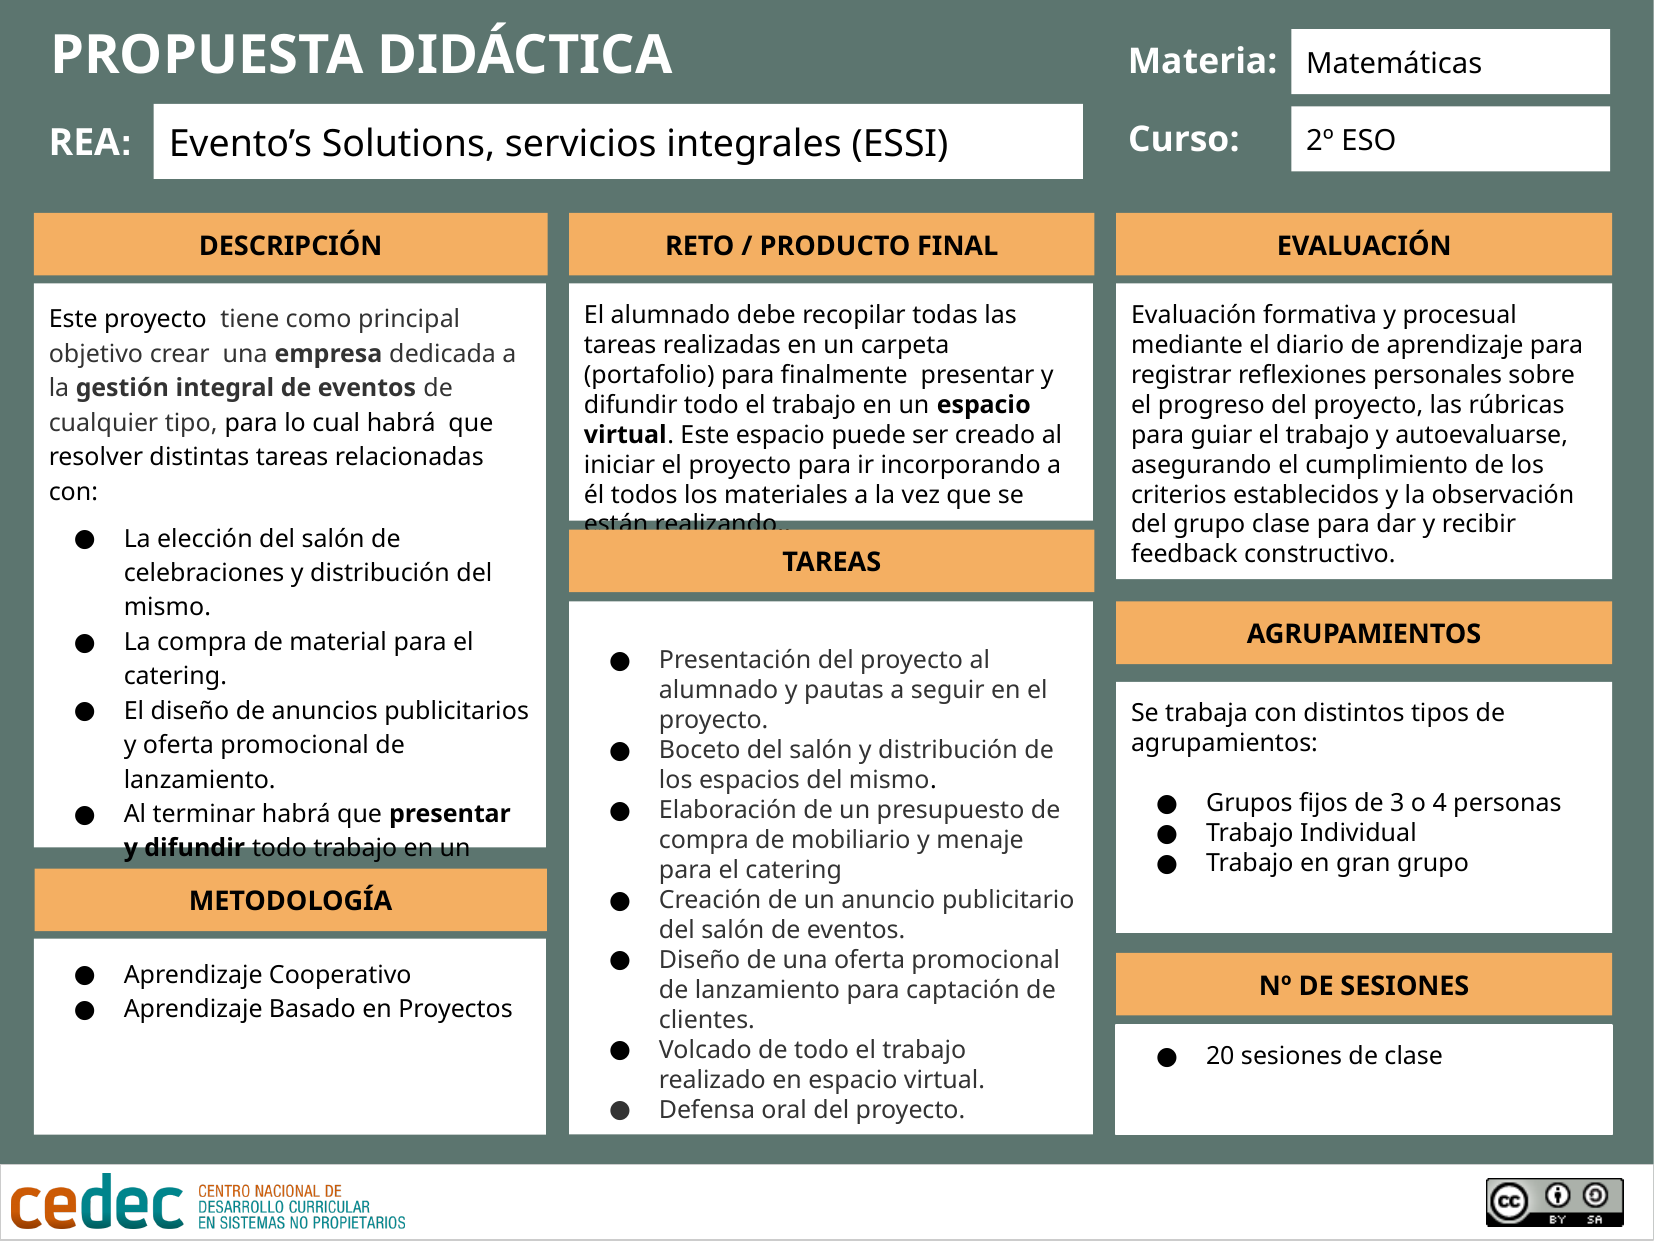

PROPUESTA DIDÁCTICA
Matemáticas
Materia:
Evento’s Solutions, servicios integrales (ESSI)
2º ESO
Curso:
REA:
DESCRIPCIÓN
RETO / PRODUCTO FINAL
EVALUACIÓN
Este proyecto tiene como principal objetivo crear una empresa dedicada a la gestión integral de eventos de cualquier tipo, para lo cual habrá que resolver distintas tareas relacionadas con:
La elección del salón de celebraciones y distribución del mismo.
La compra de material para el catering.
El diseño de anuncios publicitarios y oferta promocional de lanzamiento.
Al terminar habrá que presentar y difundir todo trabajo en un espacio virtual.
El alumnado debe recopilar todas las tareas realizadas en un carpeta (portafolio) para finalmente presentar y difundir todo el trabajo en un espacio virtual. Este espacio puede ser creado al iniciar el proyecto para ir incorporando a él todos los materiales a la vez que se están realizando..
Evaluación formativa y procesual mediante el diario de aprendizaje para registrar reflexiones personales sobre el progreso del proyecto, las rúbricas para guiar el trabajo y autoevaluarse, asegurando el cumplimiento de los criterios establecidos y la observación del grupo clase para dar y recibir feedback constructivo.
TAREAS
Presentación del proyecto al alumnado y pautas a seguir en el proyecto.
Boceto del salón y distribución de los espacios del mismo.
Elaboración de un presupuesto de compra de mobiliario y menaje para el catering
Creación de un anuncio publicitario del salón de eventos.
Diseño de una oferta promocional de lanzamiento para captación de clientes.
Volcado de todo el trabajo realizado en espacio virtual.
Defensa oral del proyecto.
AGRUPAMIENTOS
Se trabaja con distintos tipos de agrupamientos:
Grupos fijos de 3 o 4 personas
Trabajo Individual
Trabajo en gran grupo
METODOLOGÍA
Aprendizaje Cooperativo
Aprendizaje Basado en Proyectos
Nº DE SESIONES
20 sesiones de clase